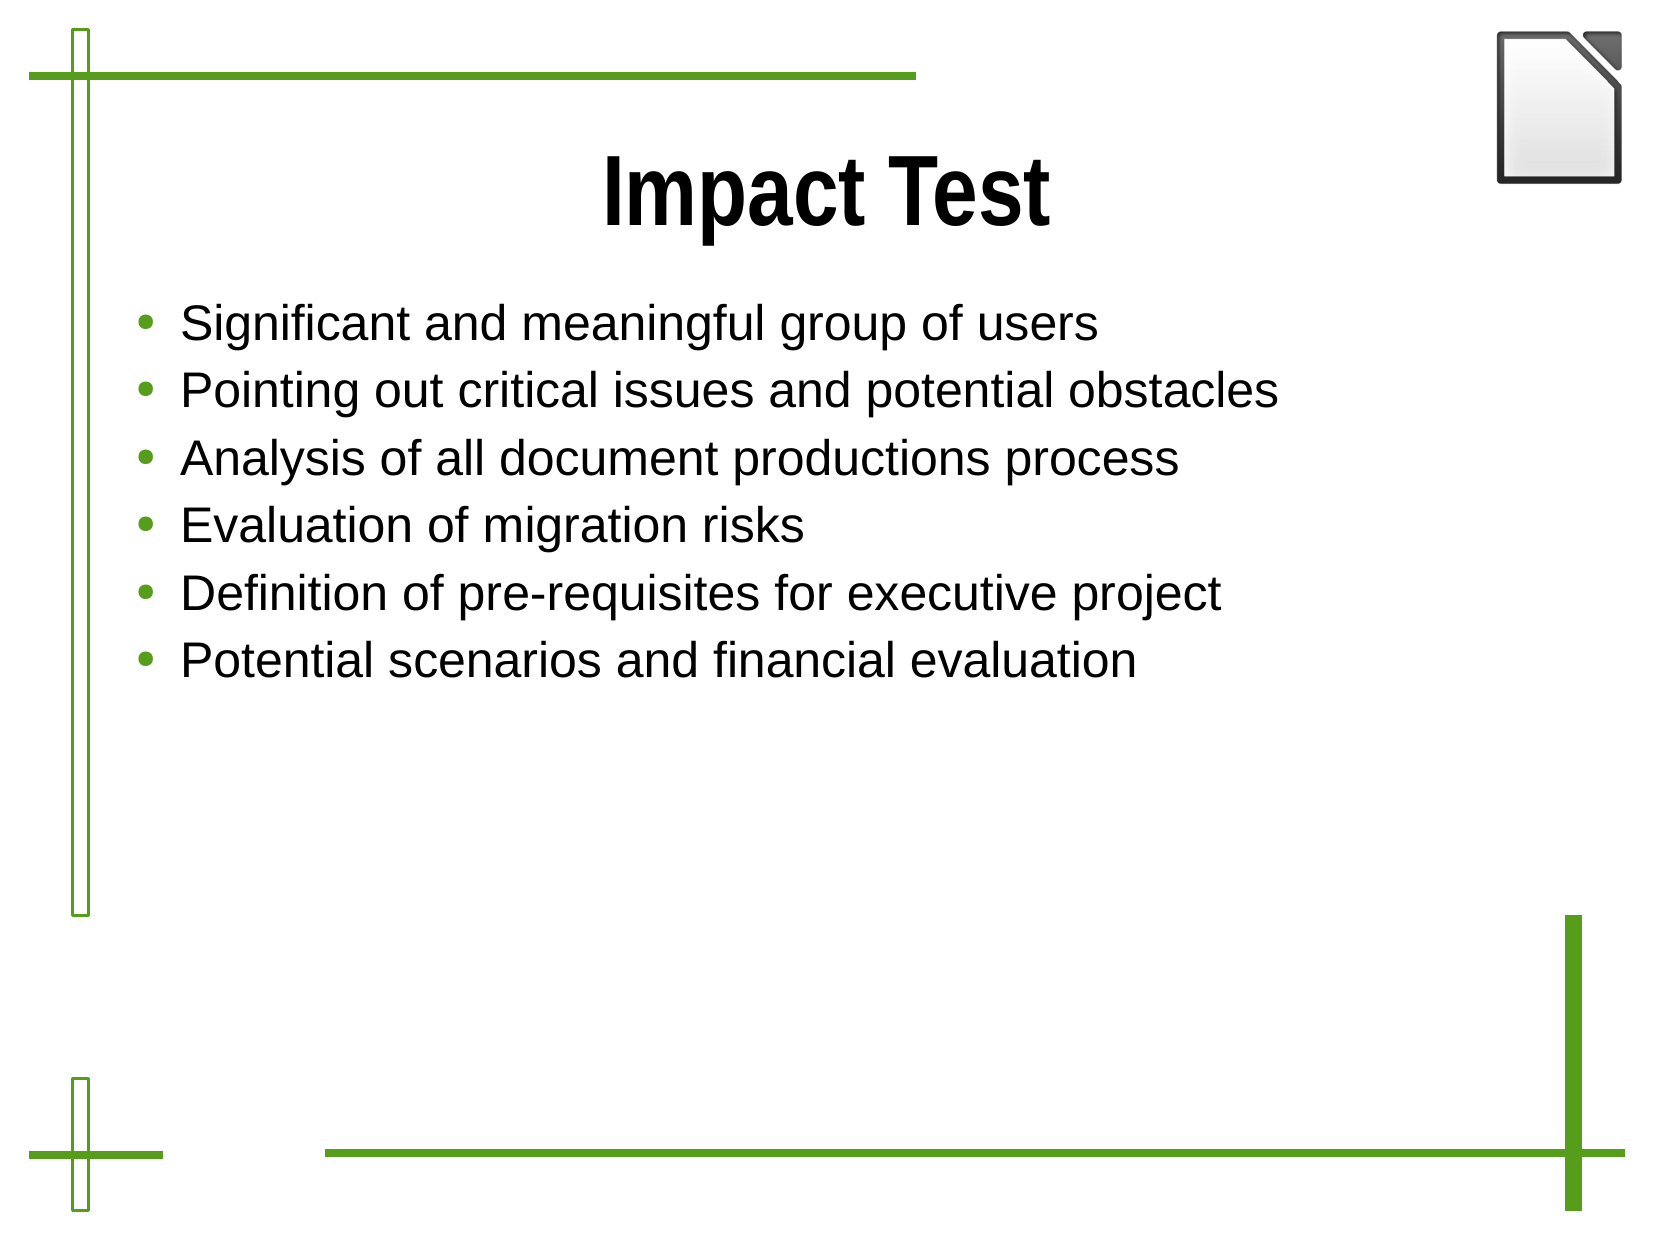

# Impact Test
Significant and meaningful group of users
Pointing out critical issues and potential obstacles
Analysis of all document productions process
Evaluation of migration risks
Definition of pre-requisites for executive project
Potential scenarios and financial evaluation